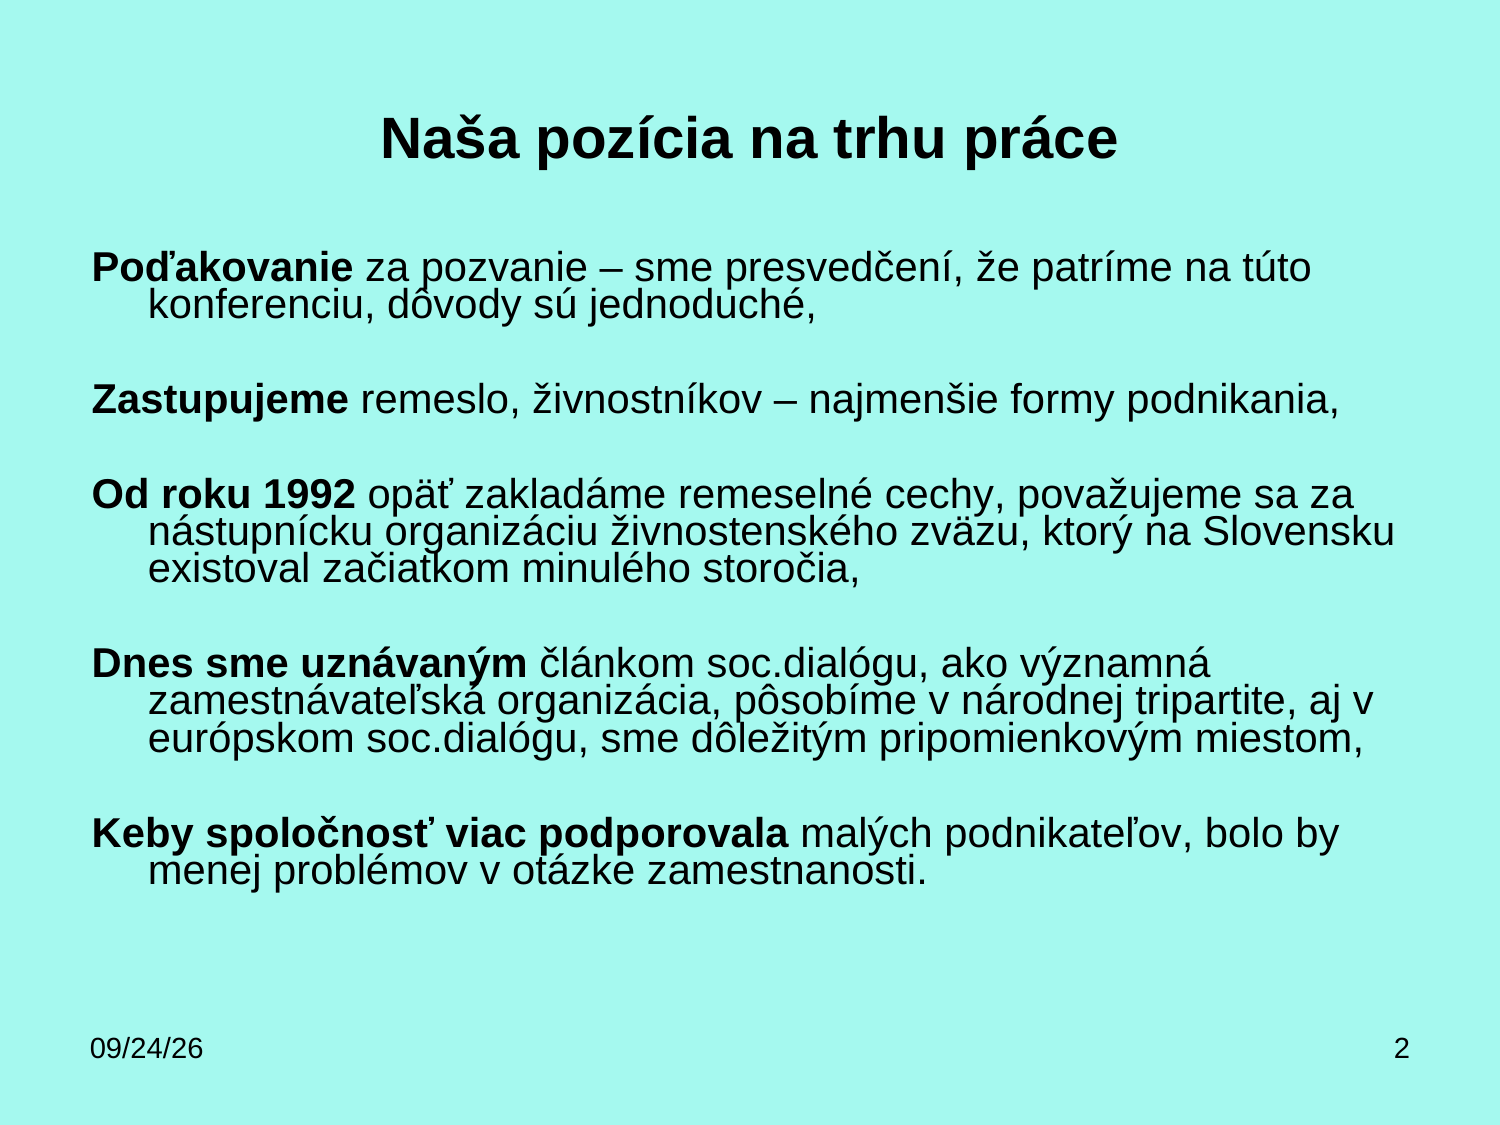

# Naša pozícia na trhu práce
Poďakovanie za pozvanie – sme presvedčení, že patríme na túto konferenciu, dôvody sú jednoduché,
Zastupujeme remeslo, živnostníkov – najmenšie formy podnikania,
Od roku 1992 opäť zakladáme remeselné cechy, považujeme sa za nástupnícku organizáciu živnostenského zväzu, ktorý na Slovensku existoval začiatkom minulého storočia,
Dnes sme uznávaným článkom soc.dialógu, ako významná zamestnávateľská organizácia, pôsobíme v národnej tripartite, aj v európskom soc.dialógu, sme dôležitým pripomienkovým miestom,
Keby spoločnosť viac podporovala malých podnikateľov, bolo by menej problémov v otázke zamestnanosti.
2